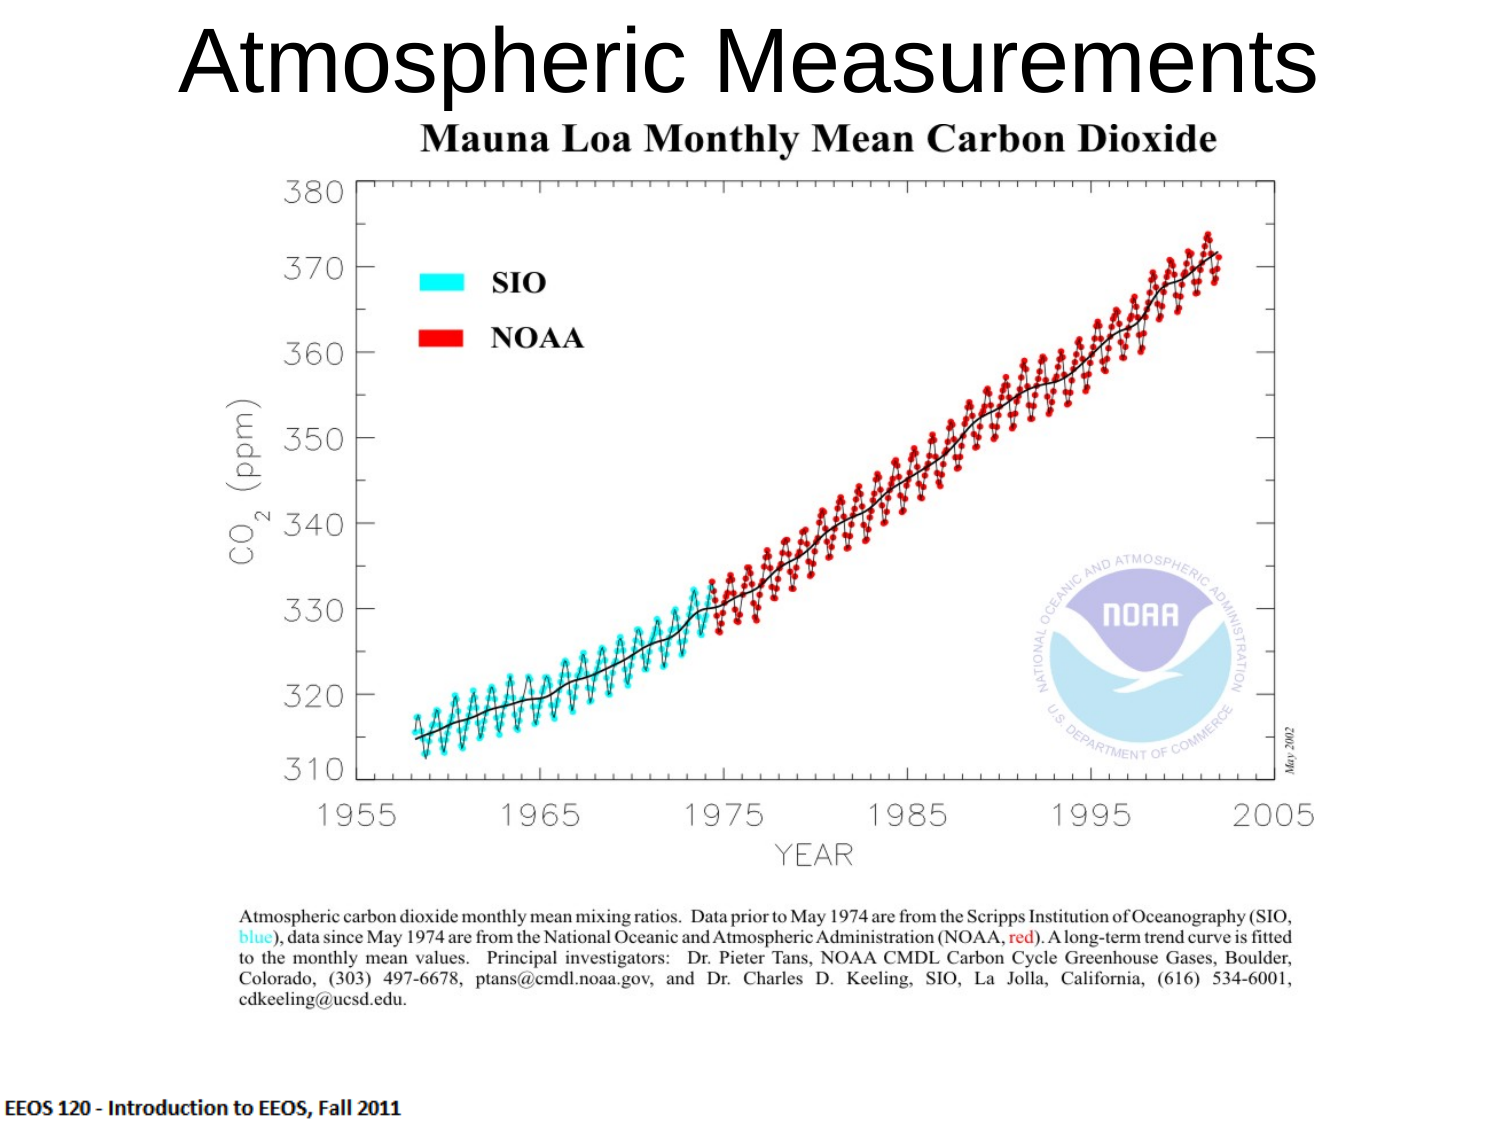

# Atmospheric Measurements
Image courtesy of NOAA
http://www.esrl.noaa.gov/outreach/events/co2conference/img/co2_mm_mlo.2.png